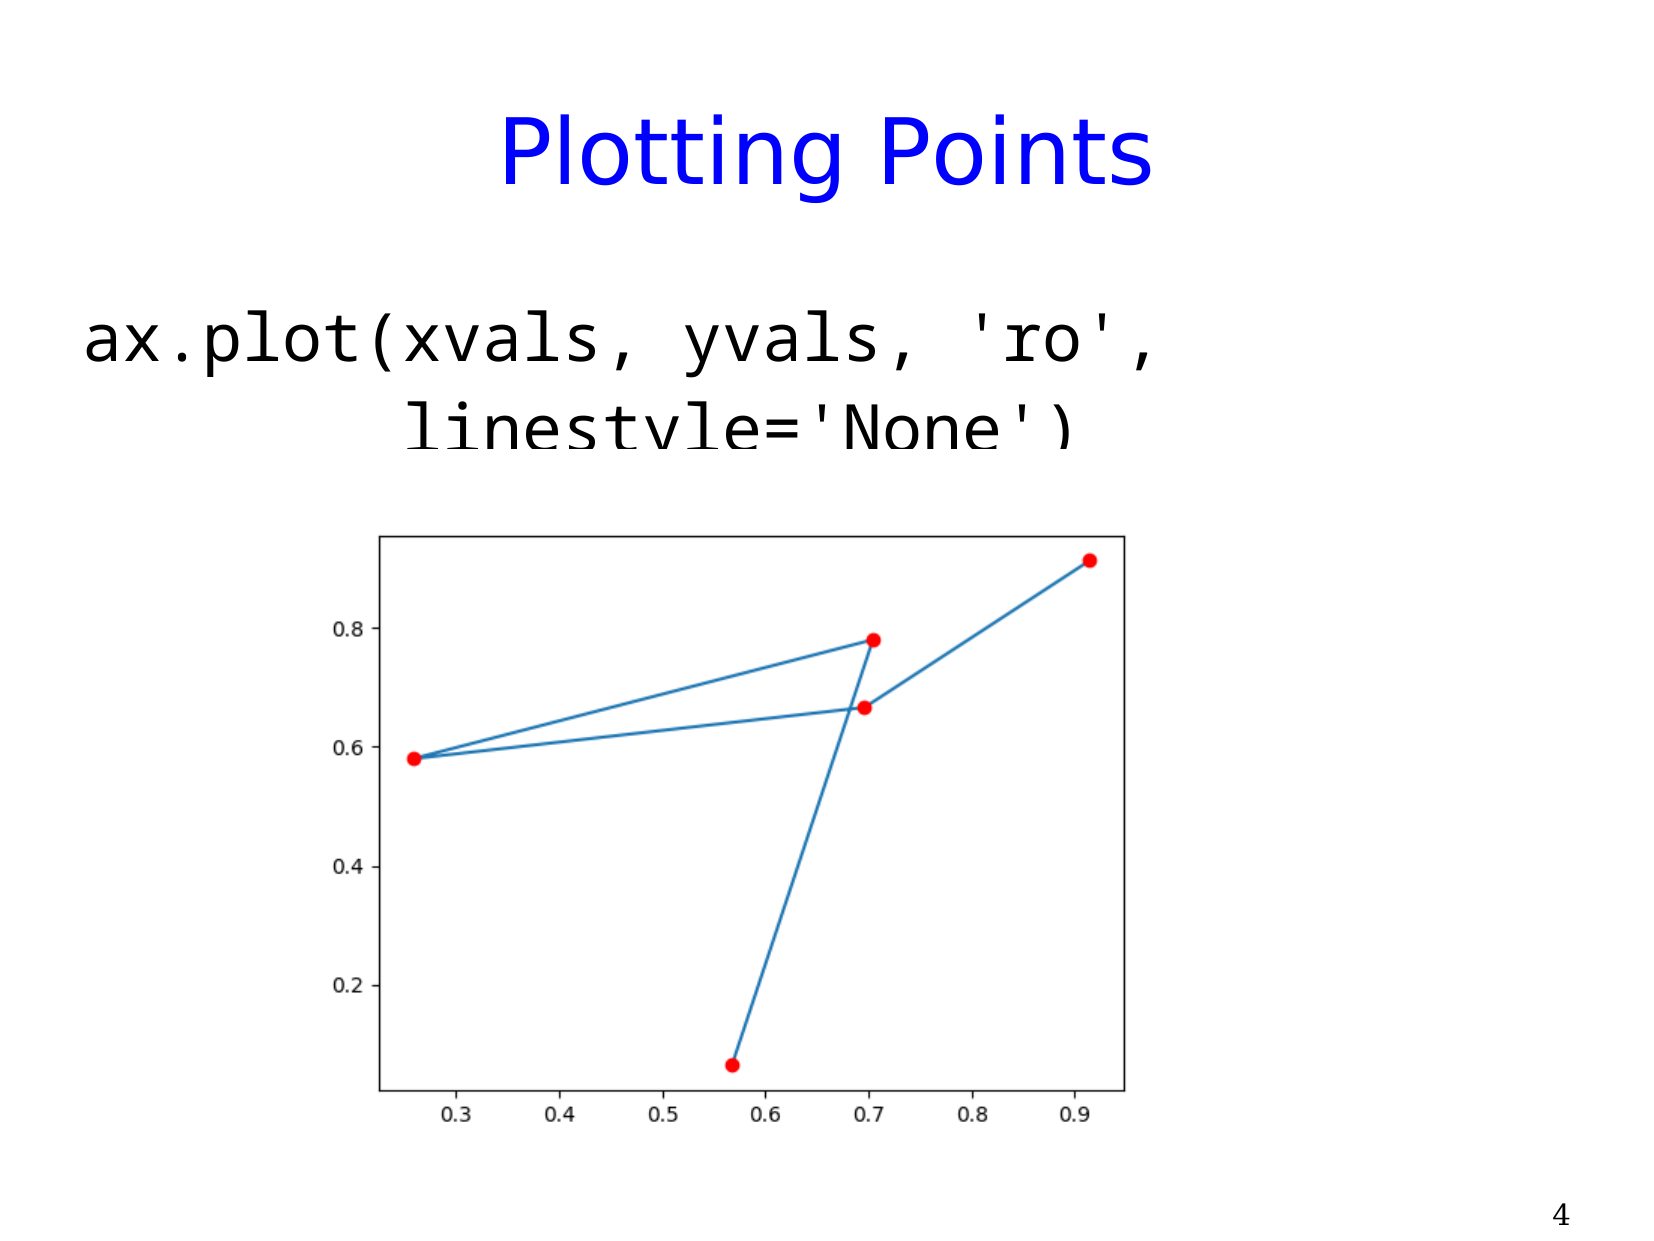

# Plotting Points
ax.plot(xvals, yvals, 'ro',
 linestyle='None')
4